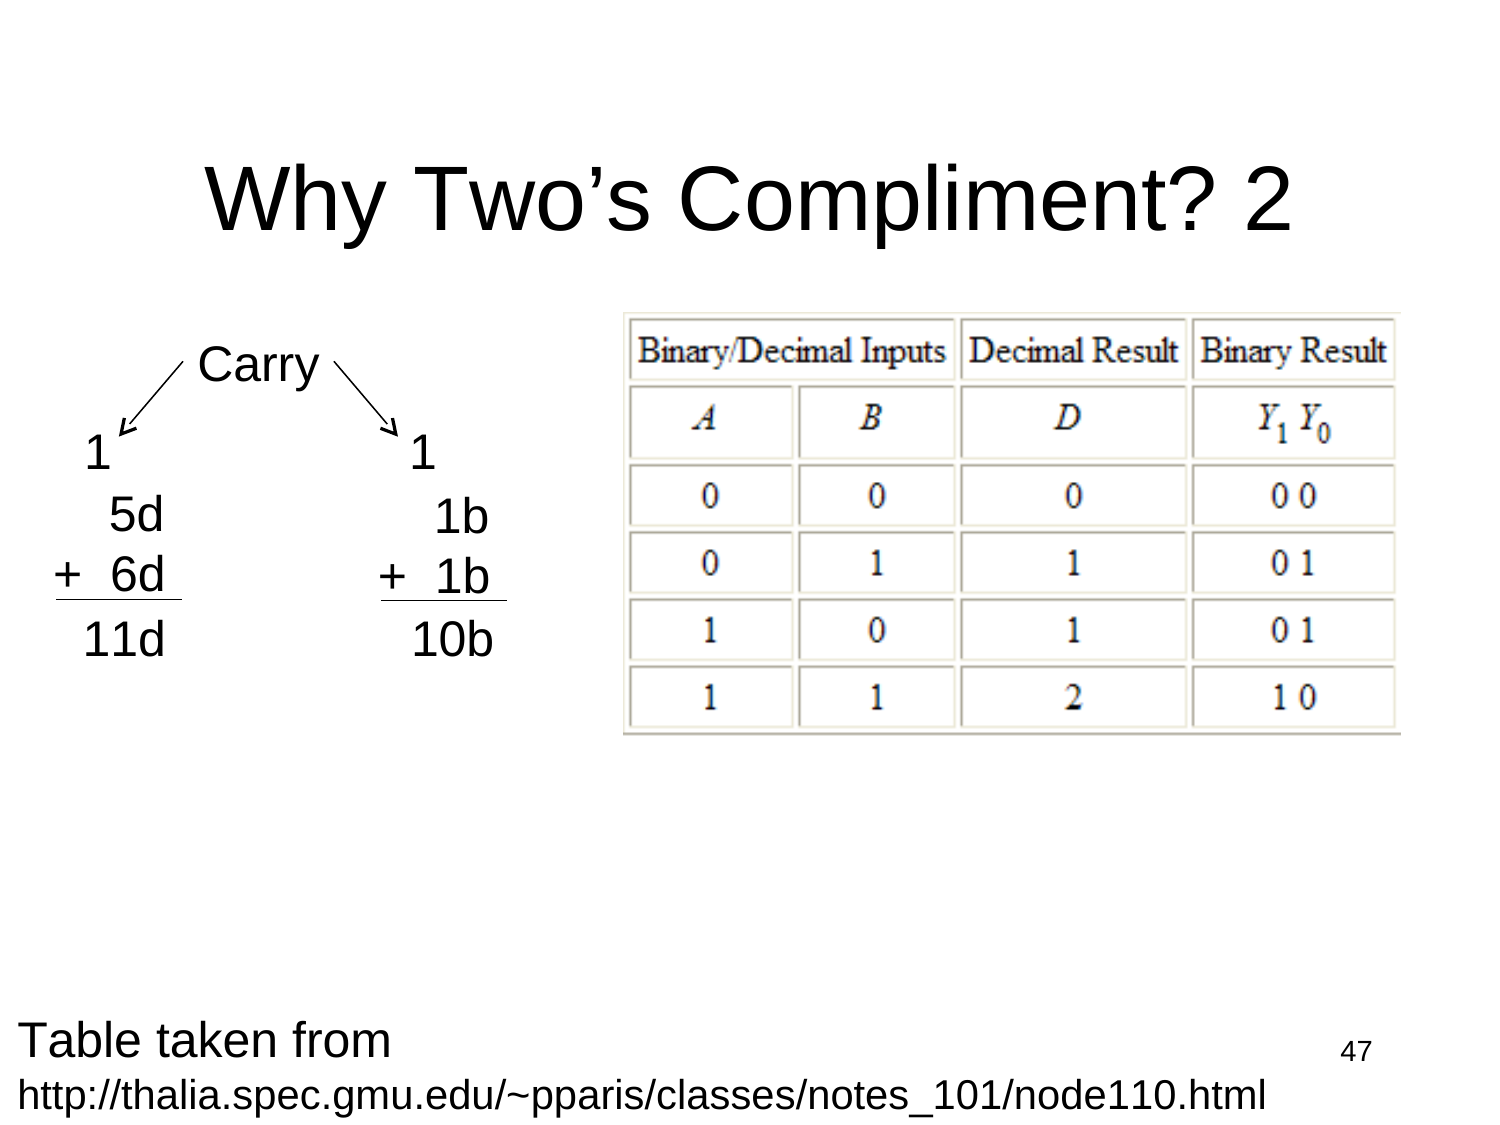

# Why Two’s Compliment? 2
Carry
1
1
 5d
+ 6d
 1b
+ 1b
11d
10b
Table taken from
http://thalia.spec.gmu.edu/~pparis/classes/notes_101/node110.html